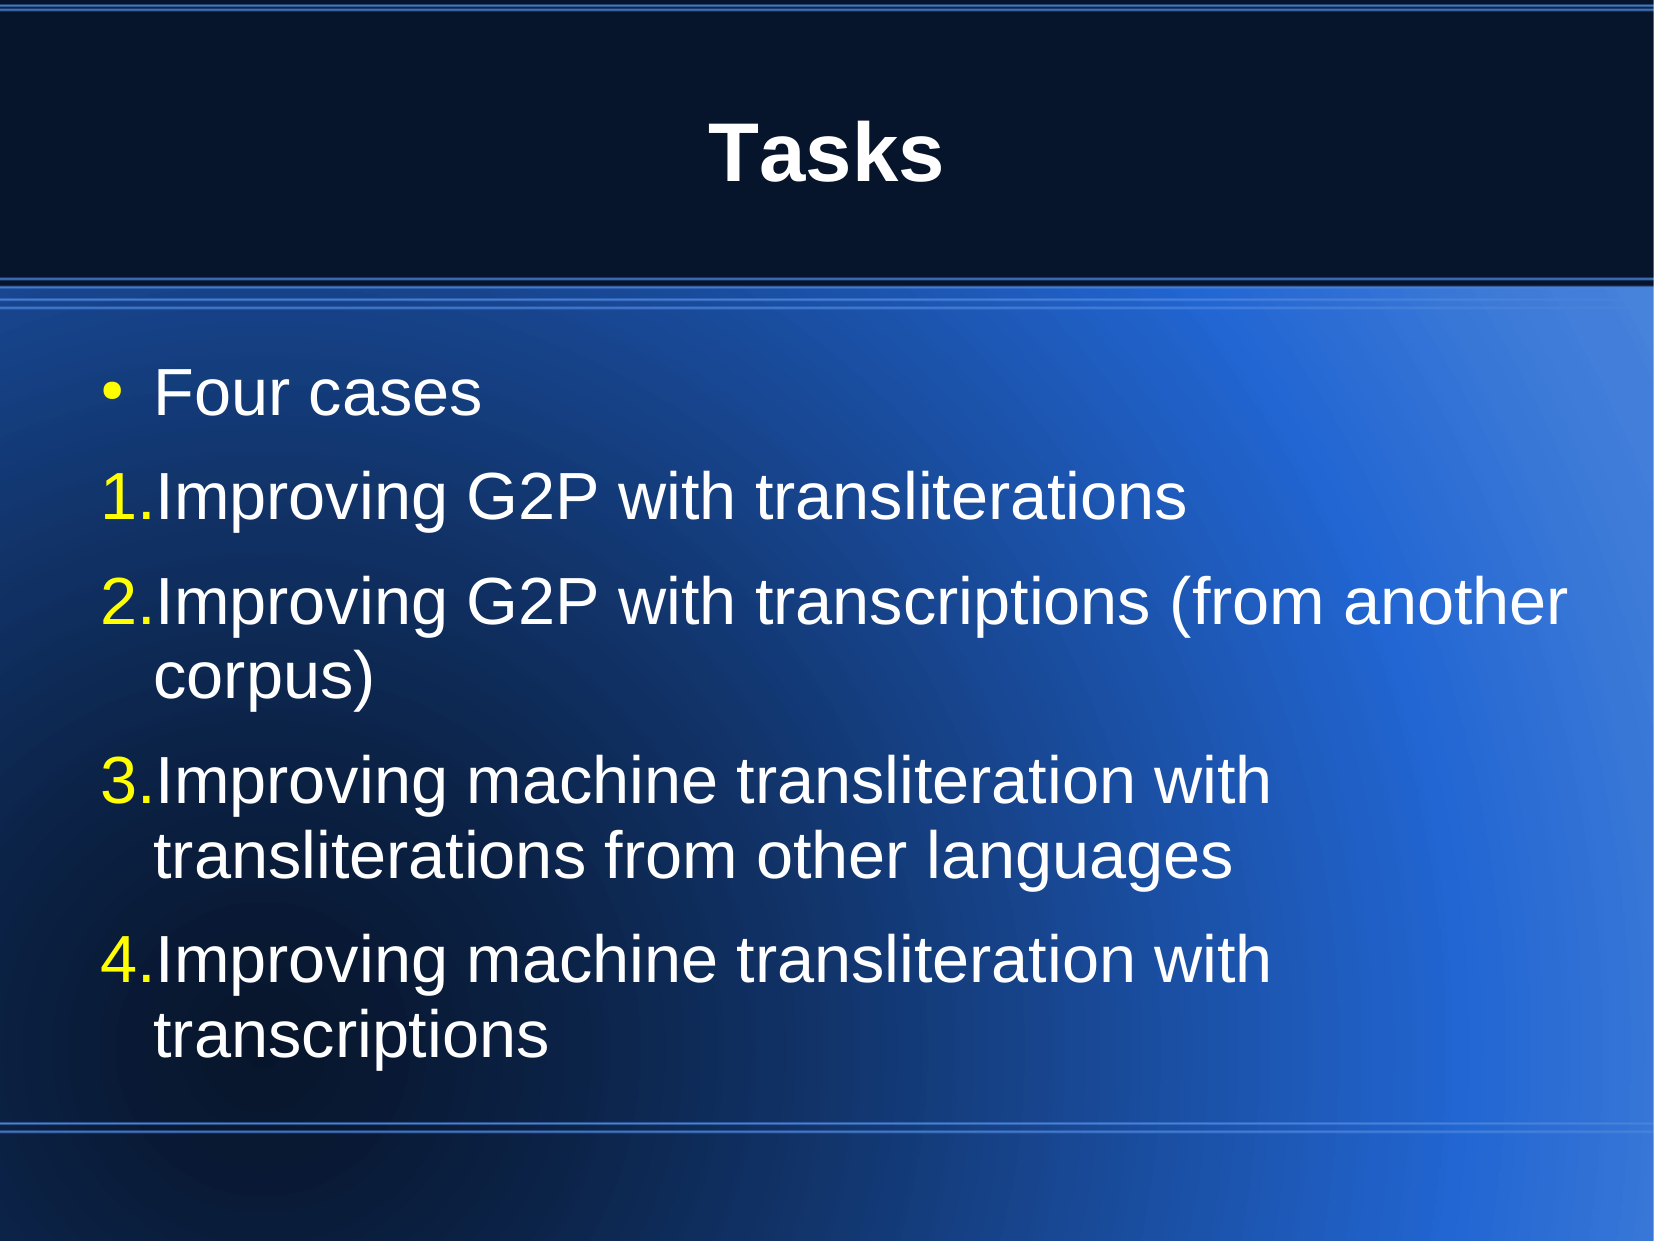

# Tasks
Four cases
Improving G2P with transliterations
Improving G2P with transcriptions (from another corpus)
Improving machine transliteration with transliterations from other languages
Improving machine transliteration with transcriptions